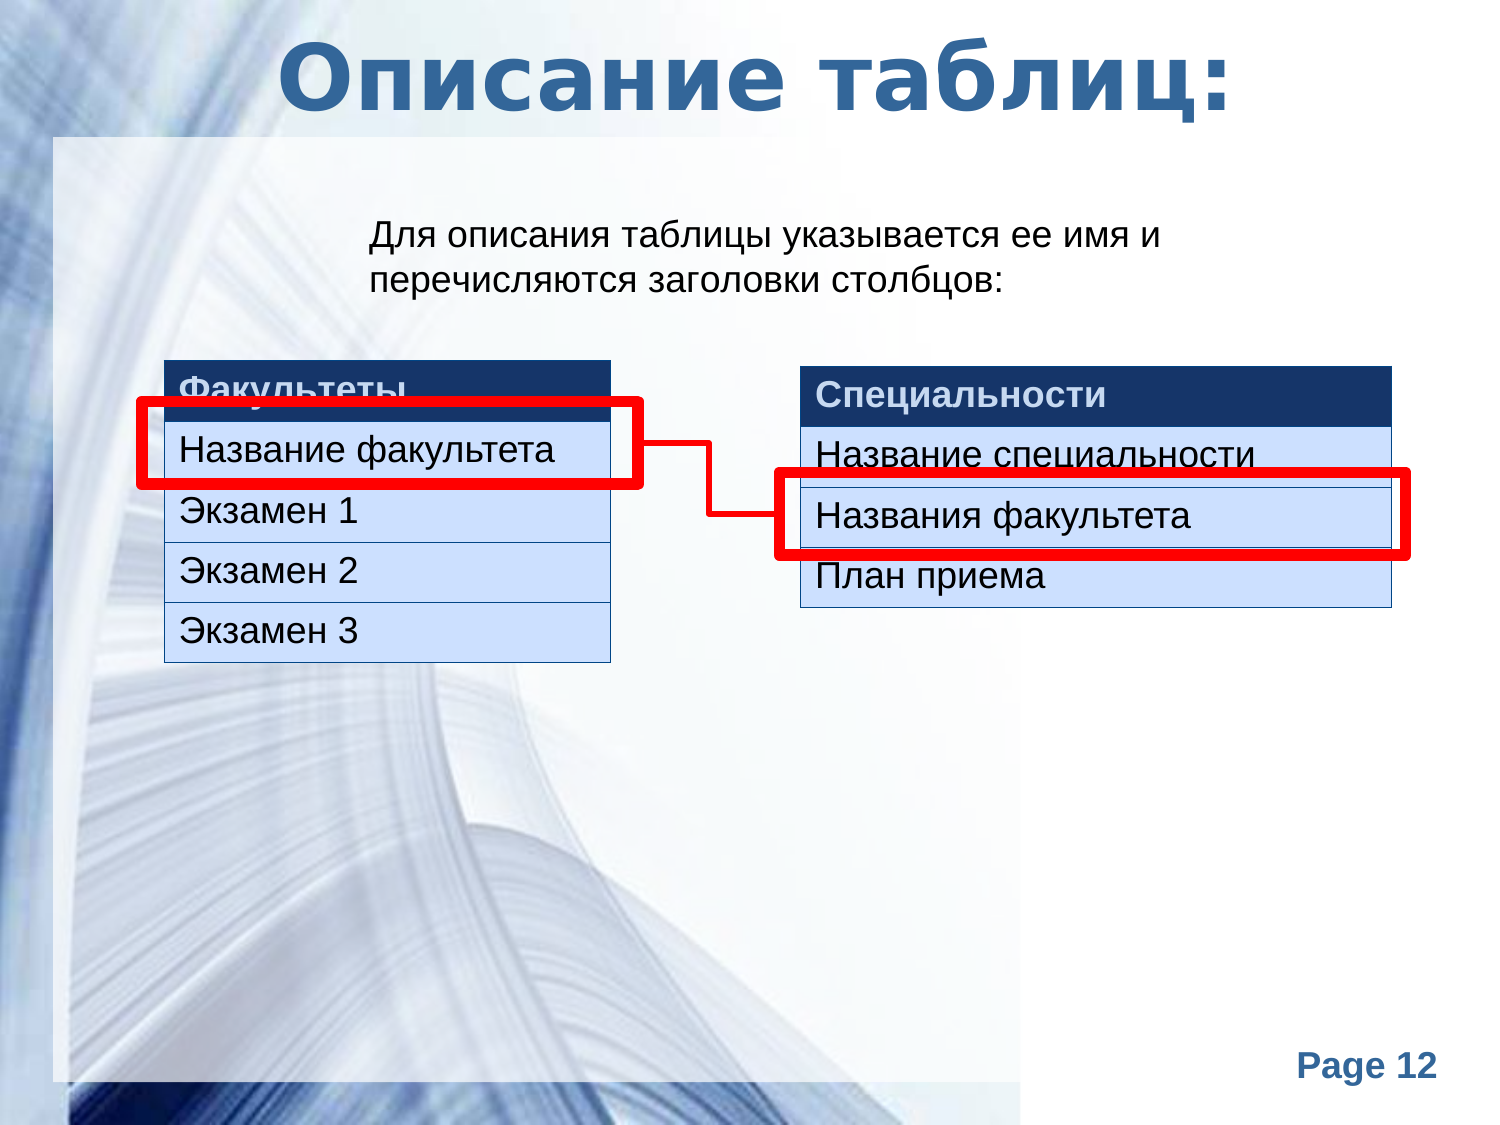

Описание таблиц:
Для описания таблицы указывается ее имя и перечисляются заголовки столбцов:
| Факультеты |
| --- |
| Название факультета |
| Экзамен 1 |
| Экзамен 2 |
| Экзамен 3 |
| Специальности |
| --- |
| Название специальности |
| Названия факультета |
| План приема |